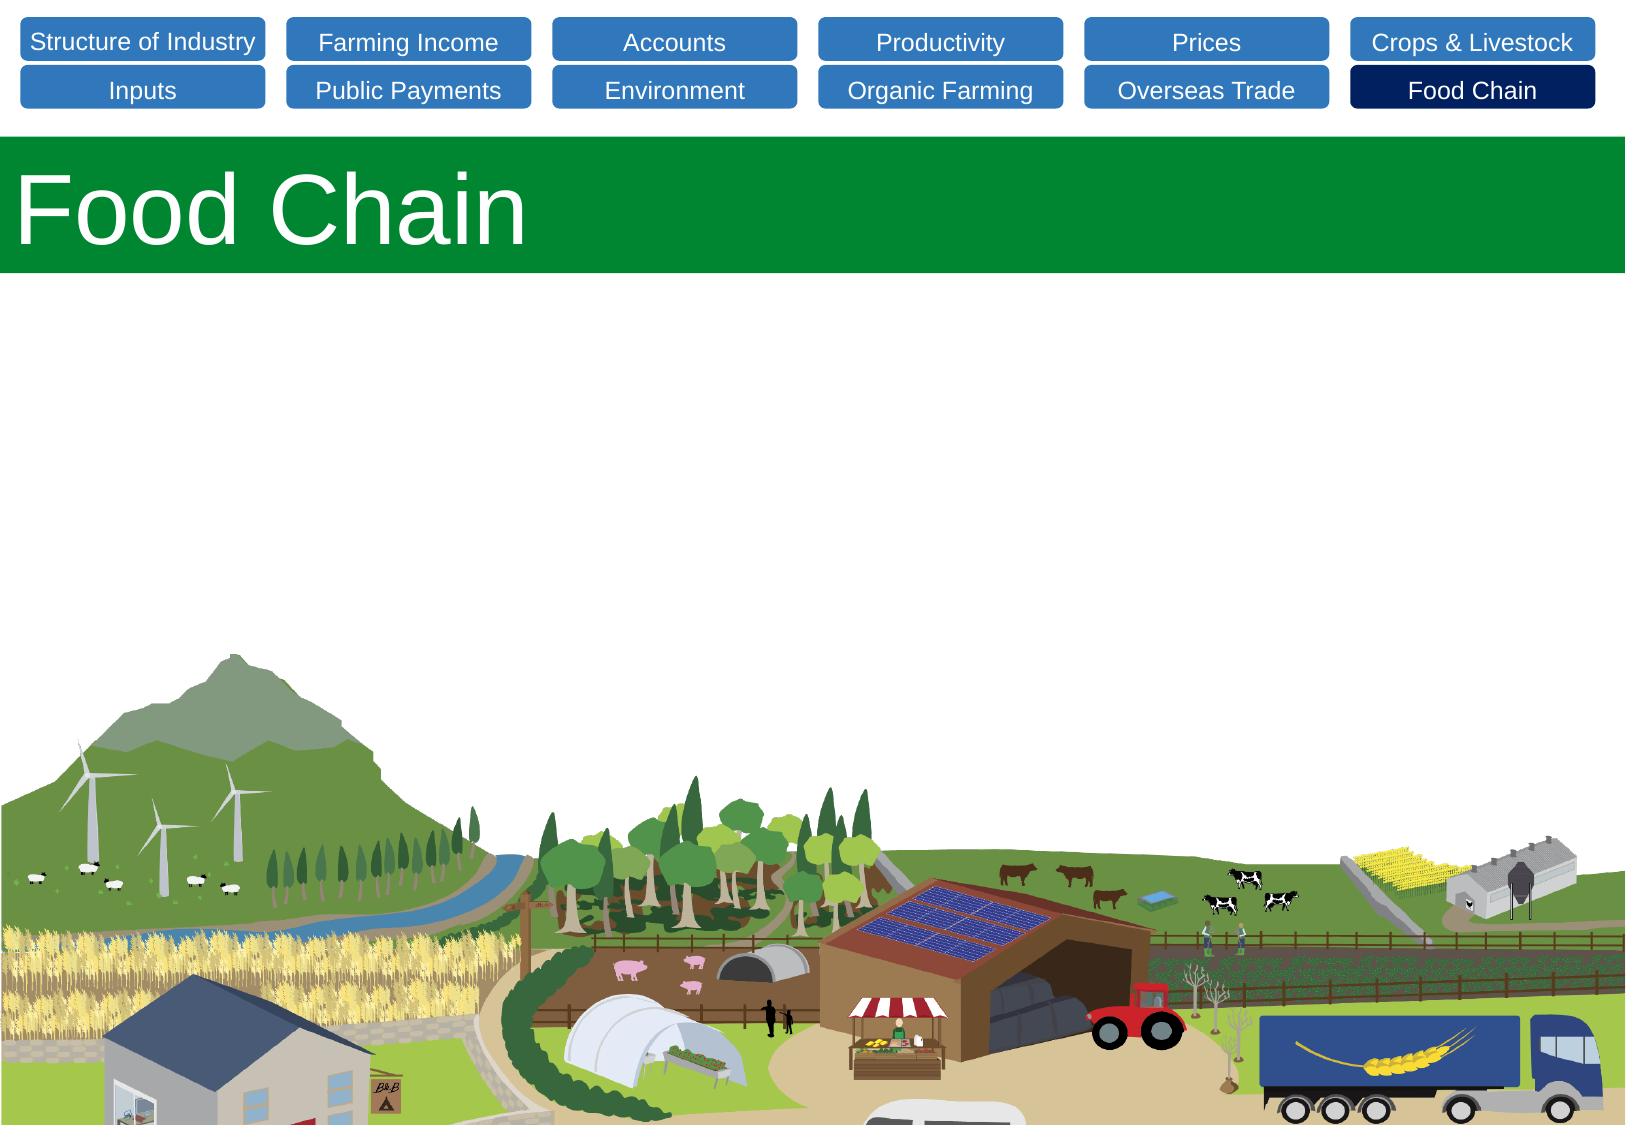

Structure of Industry
Farming Income
Accounts
Productivity
Prices
Crops & Livestock
Inputs
Public Payments
Environment
Organic Farming
Overseas Trade
Food Chain
Food Chain
# Food chain: Summary
Agriculture in the UK Evidence Pack